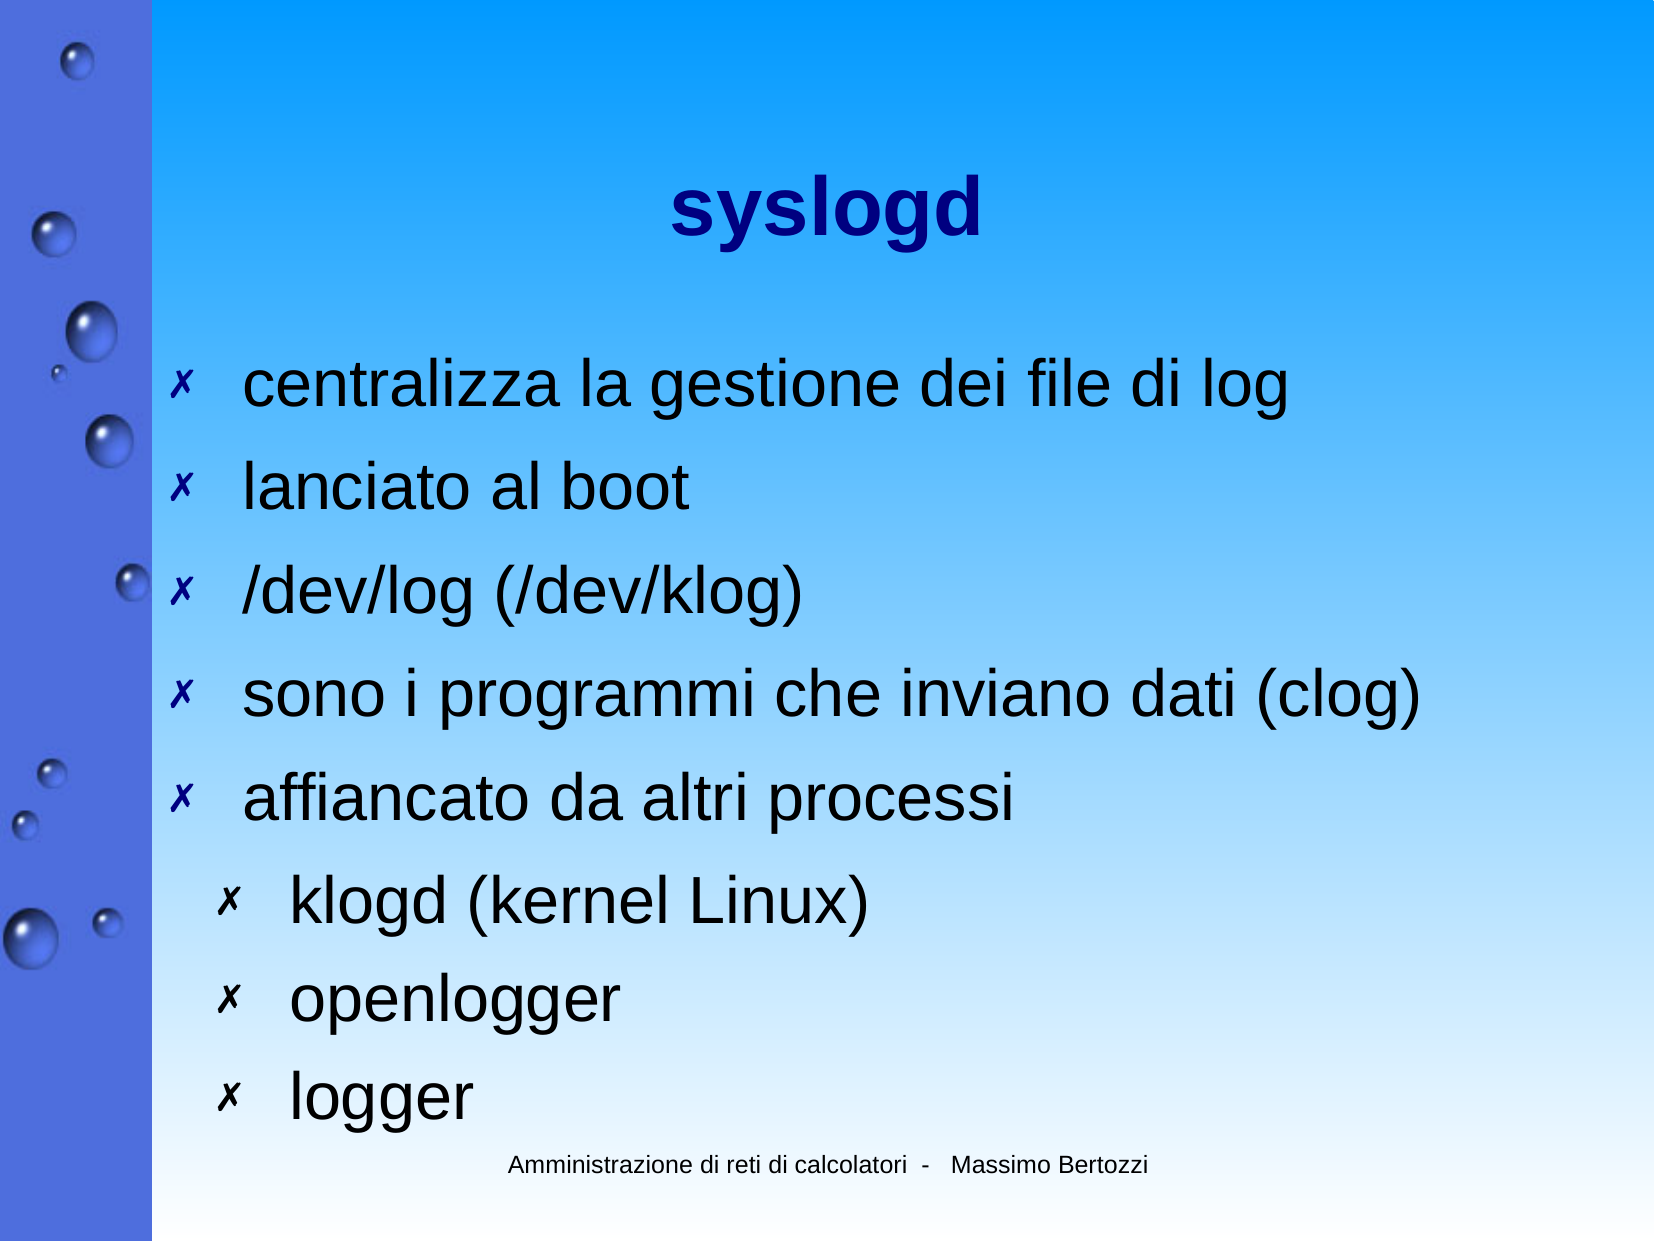

# syslogd
centralizza la gestione dei file di log
lanciato al boot
/dev/log (/dev/klog)
sono i programmi che inviano dati (clog)
affiancato da altri processi
klogd (kernel Linux)
openlogger
logger